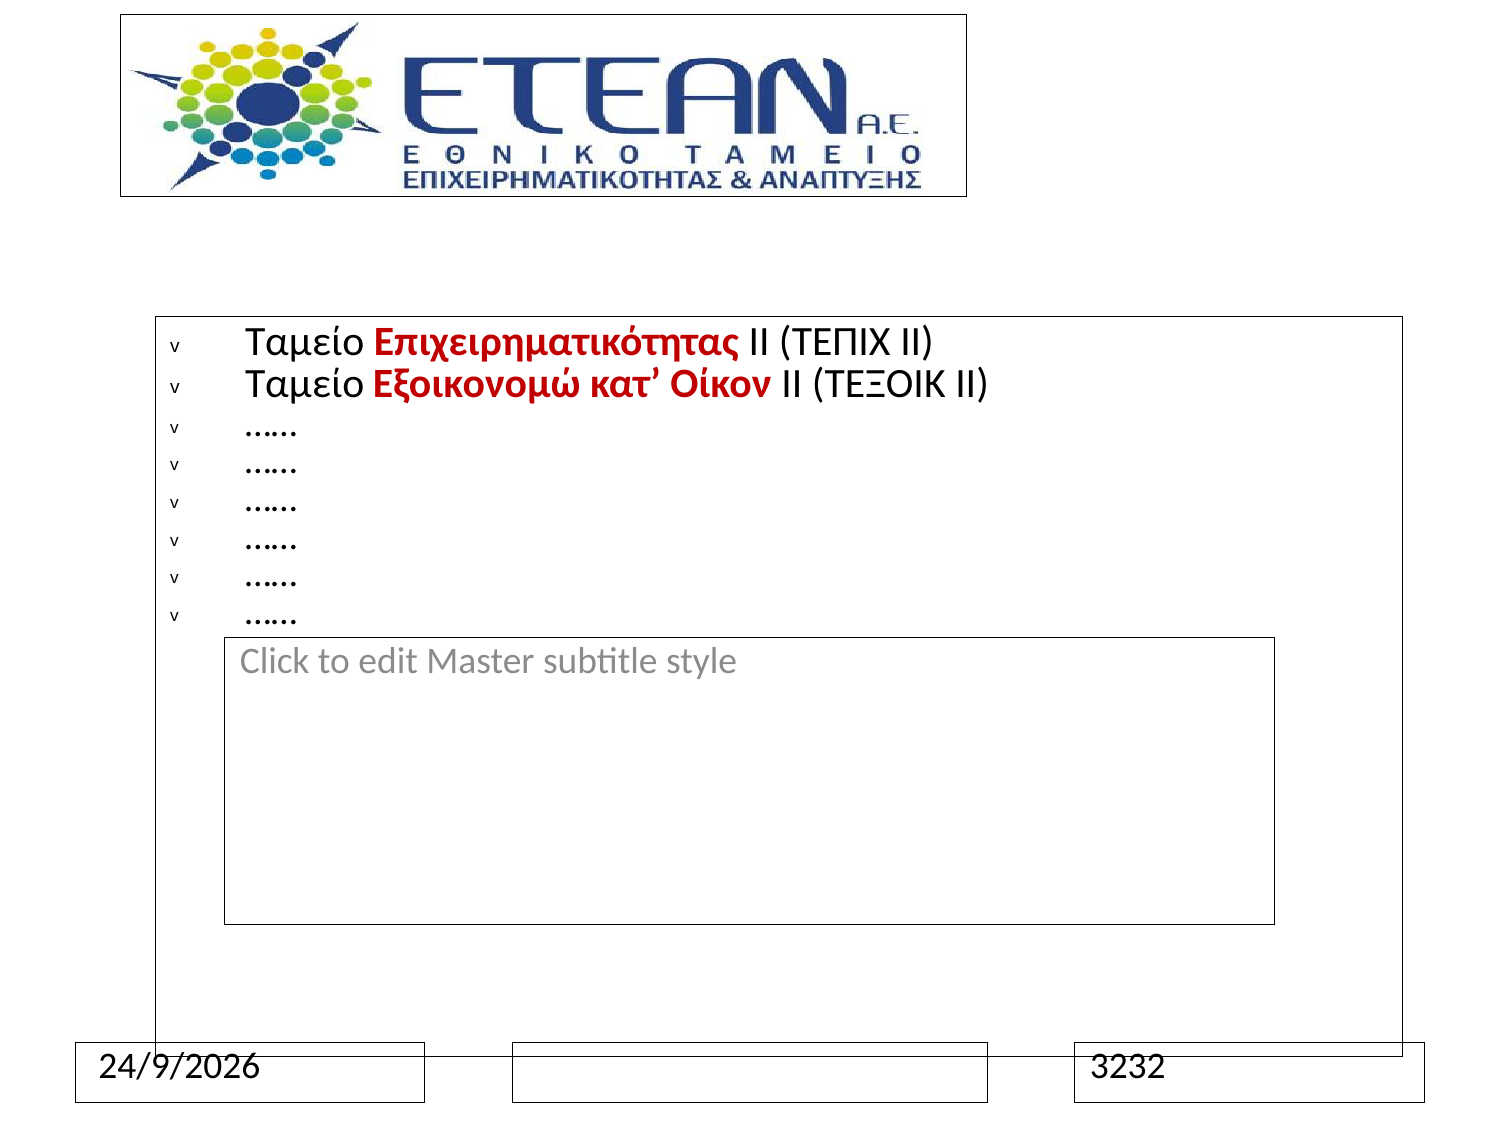

Ταμείο Επιχειρηματικότητας ΙΙ (ΤΕΠΙΧ ΙΙ)
Ταμείο Εξοικονομώ κατ’ Οίκον ΙΙ (ΤΕΞΟΙΚ ΙΙ)
……
……
……
……
……
……